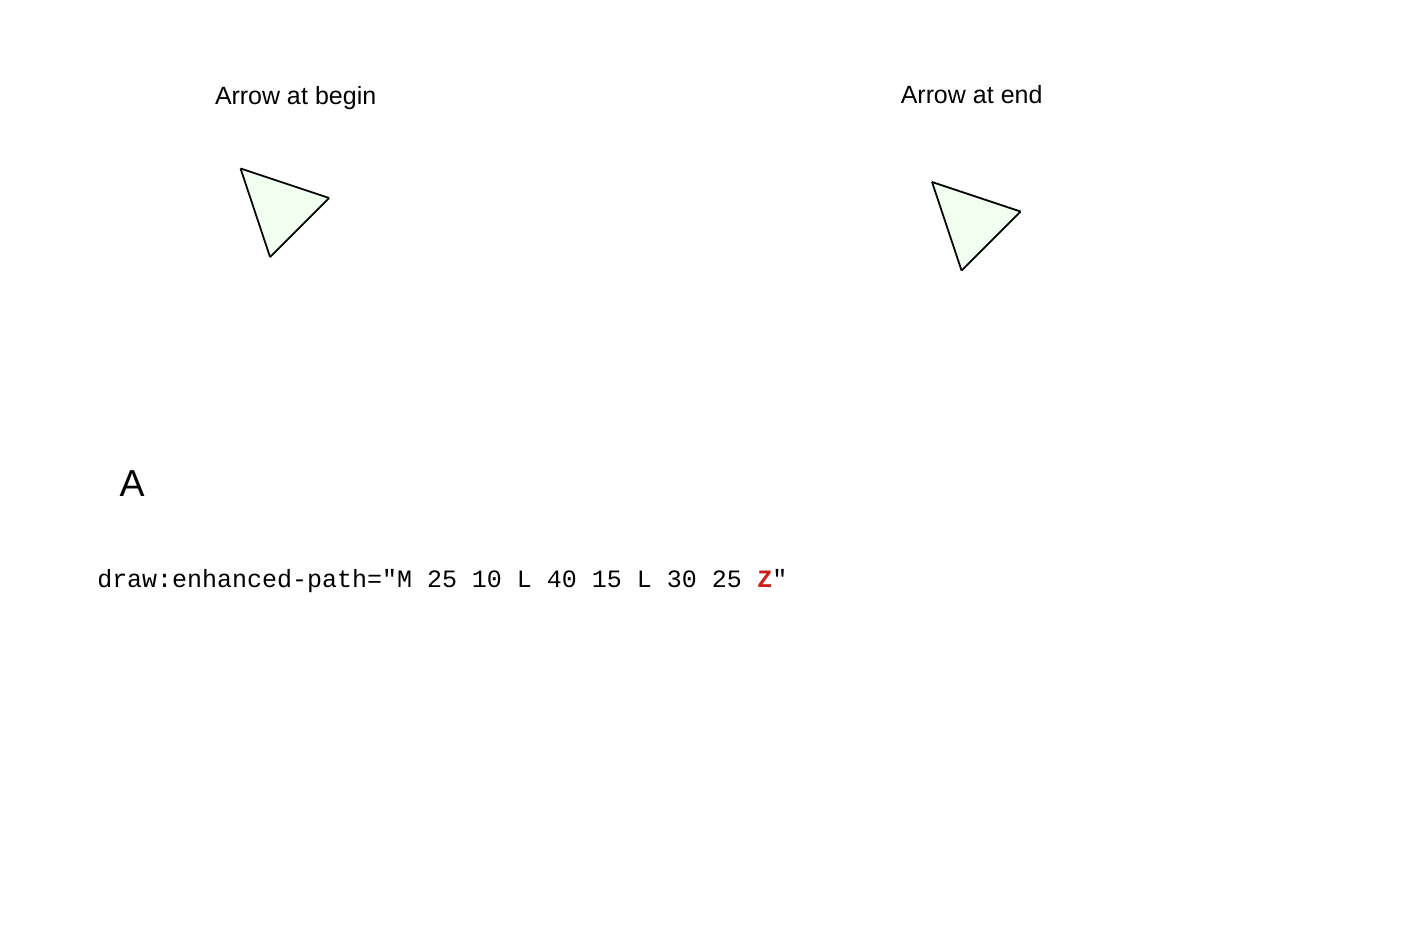

Arrow at end
Arrow at begin
A
draw:enhanced-path="M 25 10 L 40 15 L 30 25 Z"